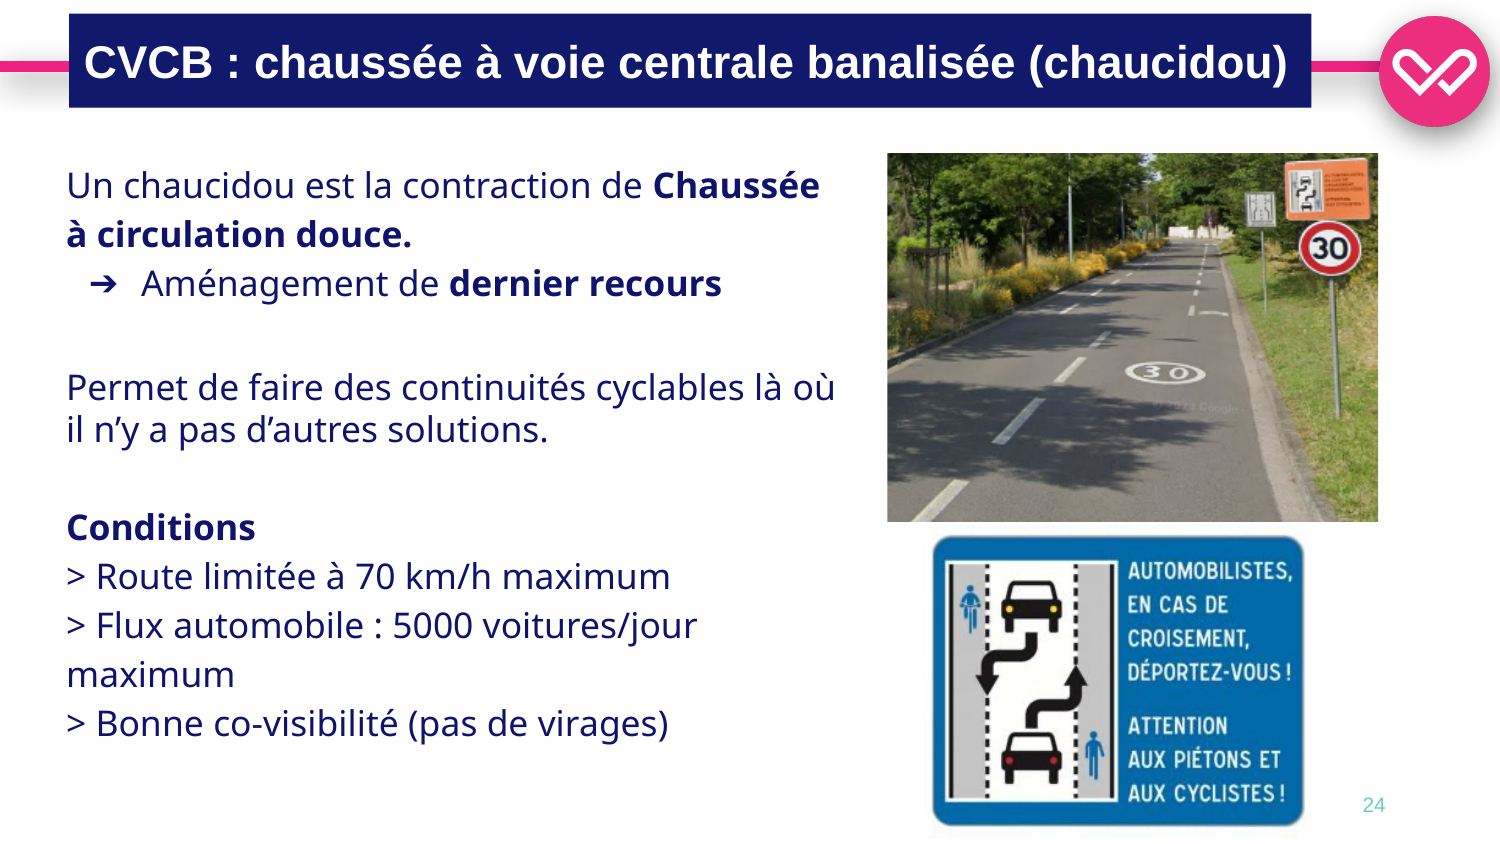

# CVCB : chaussée à voie centrale banalisée (chaucidou)
Un chaucidou est la contraction de Chaussée à circulation douce.
Aménagement de dernier recours
Permet de faire des continuités cyclables là où il n’y a pas d’autres solutions.
Conditions
> Route limitée à 70 km/h maximum
> Flux automobile : 5000 voitures/jour maximum
> Bonne co-visibilité (pas de virages)